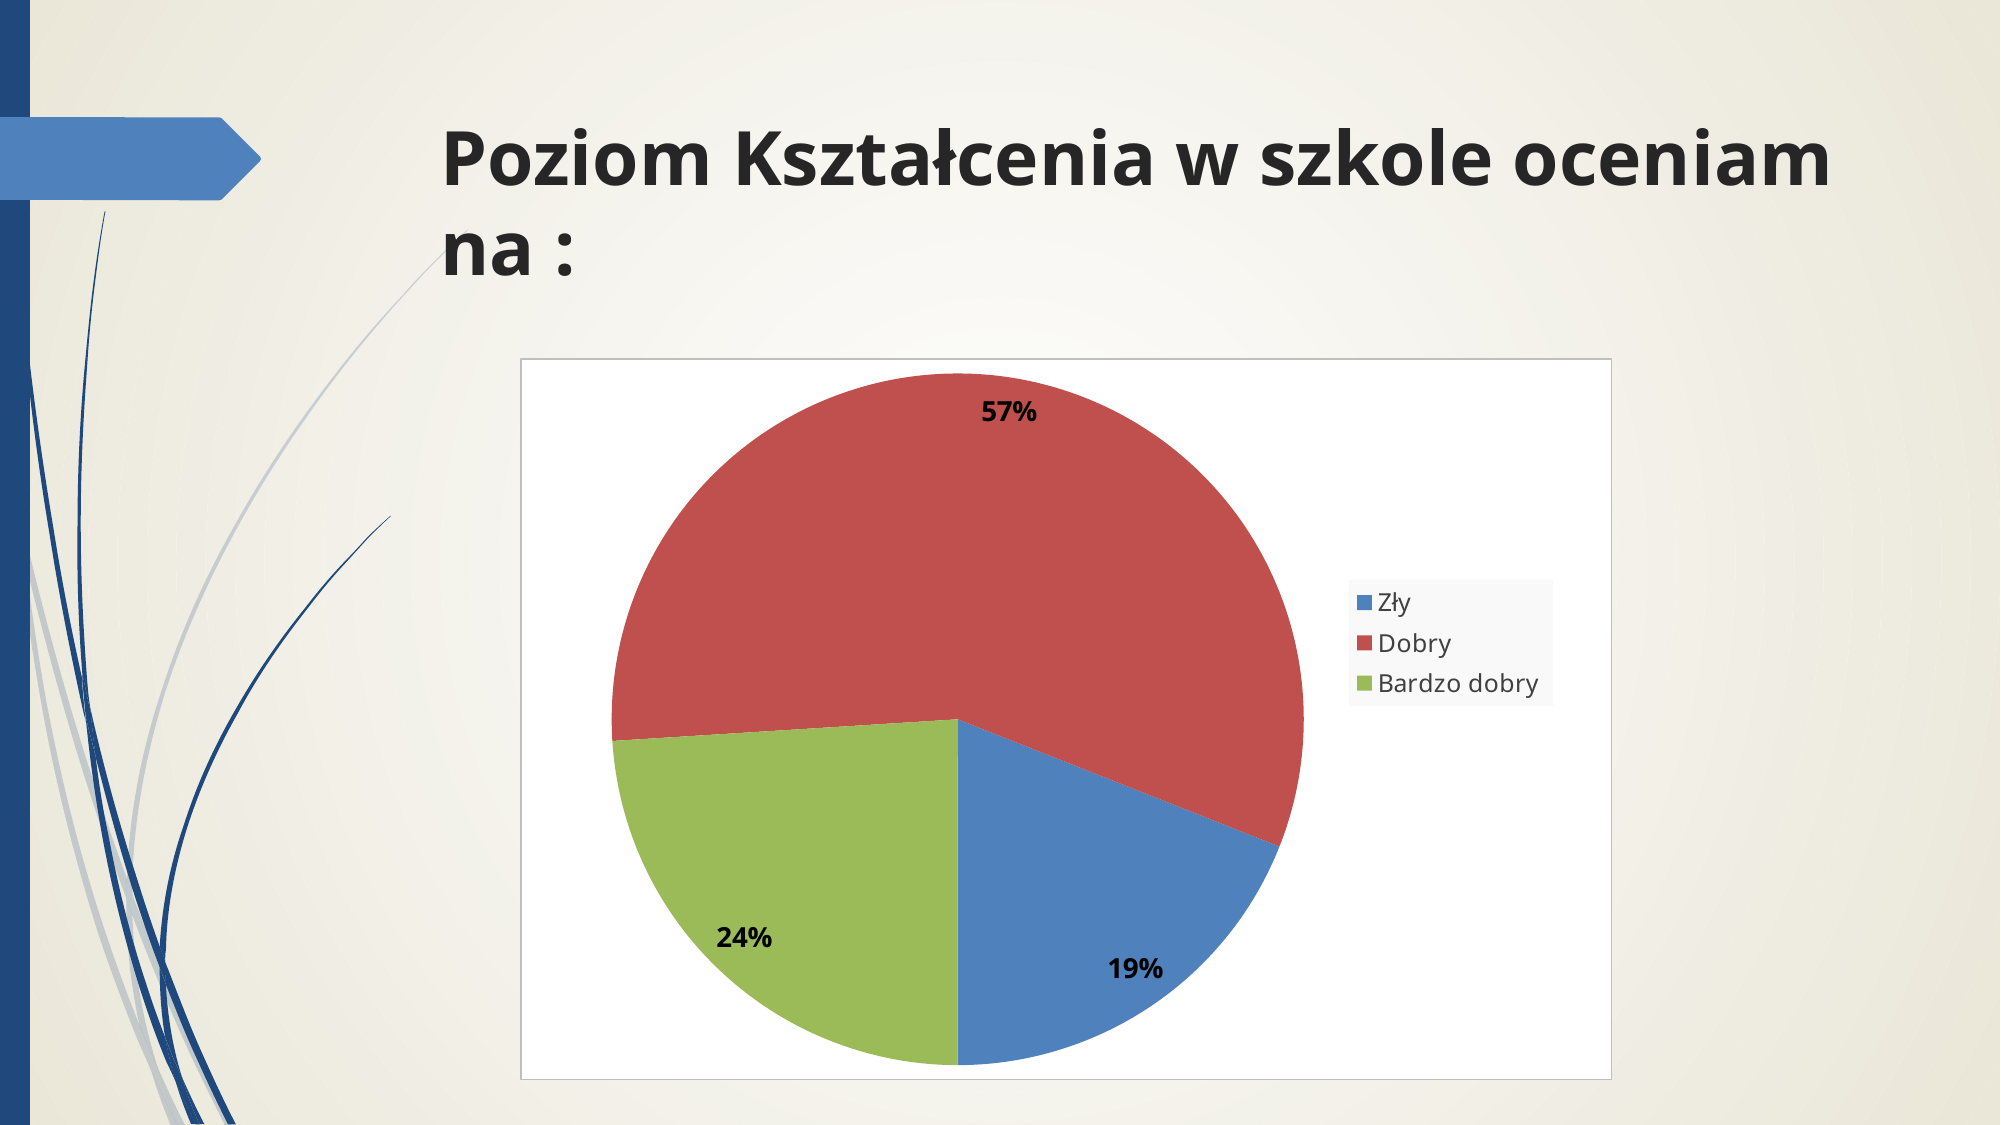

# Poziom Kształcenia w szkole oceniam na :
### Chart
| Category | | | |
|---|---|---|---|
| Zły | 0.19 | 0.0 | 0.0 |
| Dobry | 0.57 | 0.0 | 0.0 |
| Bardzo dobry | 0.24 | 0.0 | 0.0 |